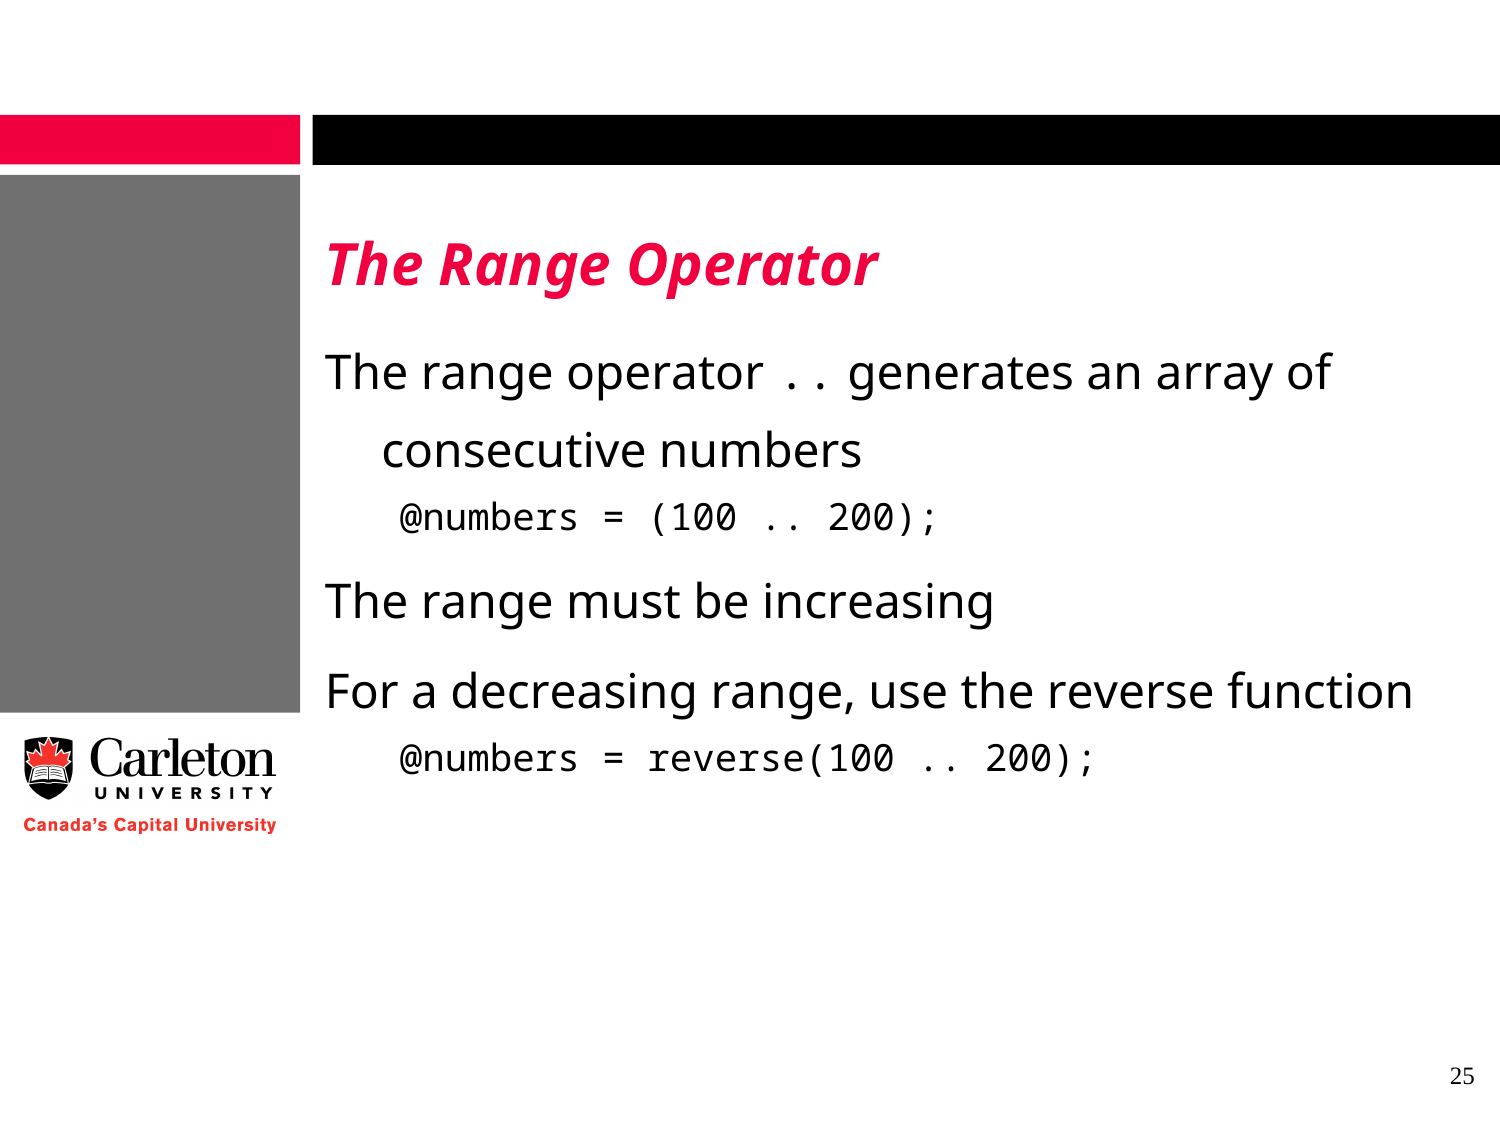

# The Range Operator
The range operator .. generates an array of consecutive numbers
@numbers = (100 .. 200);
The range must be increasing
For a decreasing range, use the reverse function
@numbers = reverse(100 .. 200);
25